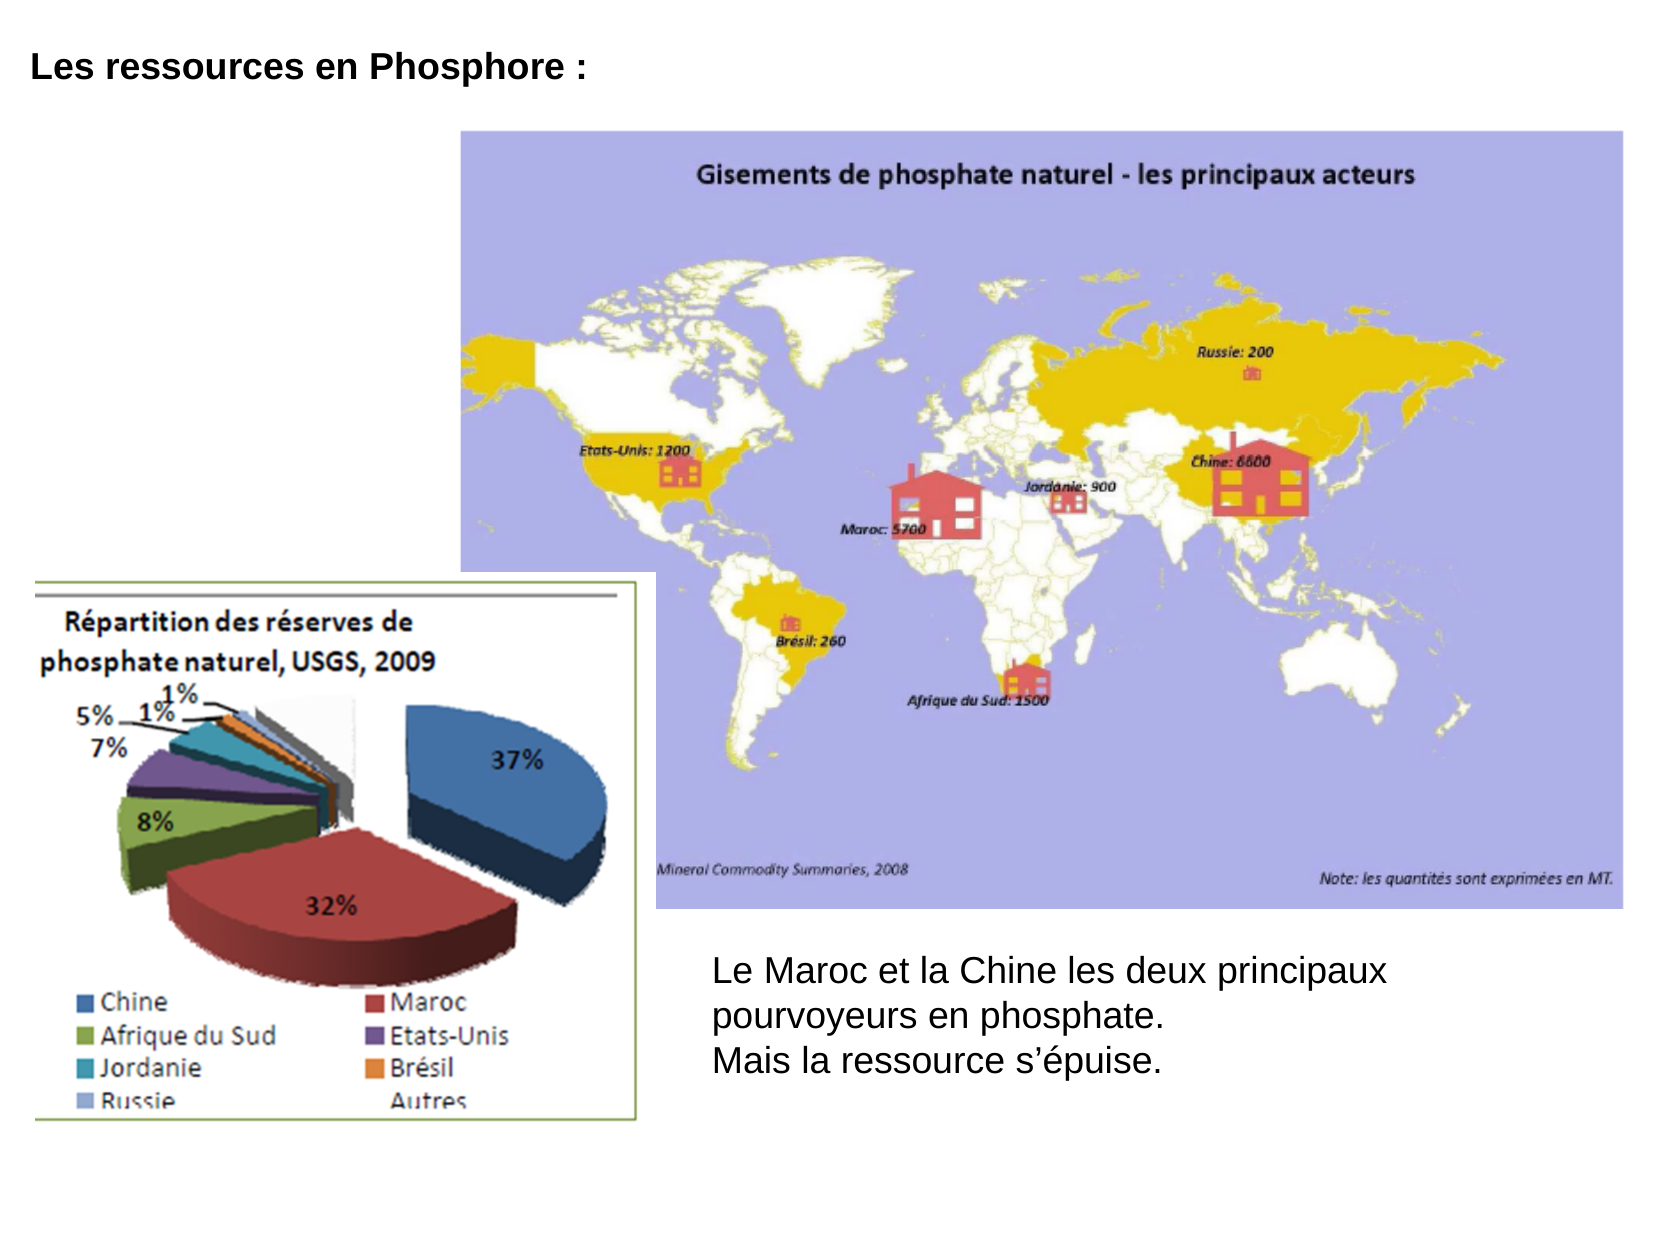

# Les ressources en Phosphore :
Le Maroc et la Chine les deux principaux pourvoyeurs en phosphate.
Mais la ressource s’épuise.